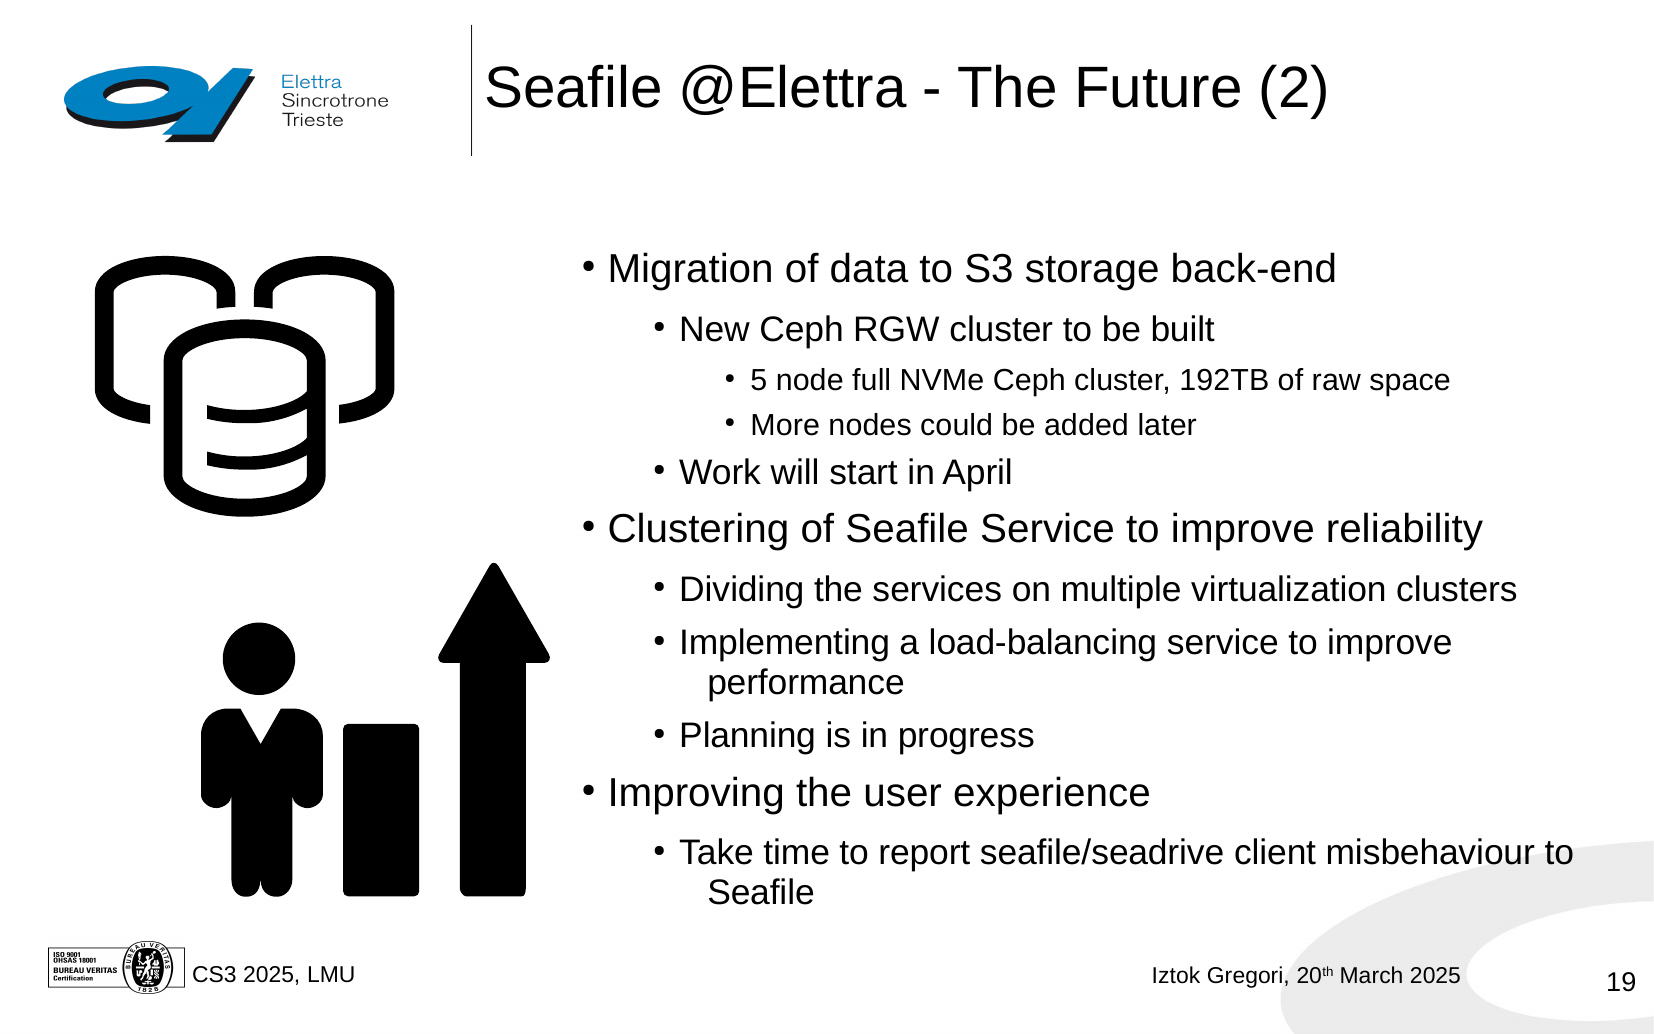

# Seafile @Elettra - The Future (2)
Migration of data to S3 storage back-end
New Ceph RGW cluster to be built
5 node full NVMe Ceph cluster, 192TB of raw space
More nodes could be added later
Work will start in April
Clustering of Seafile Service to improve reliability
Dividing the services on multiple virtualization clusters
Implementing a load-balancing service to improve performance
Planning is in progress
Improving the user experience
Take time to report seafile/seadrive client misbehaviour to Seafile